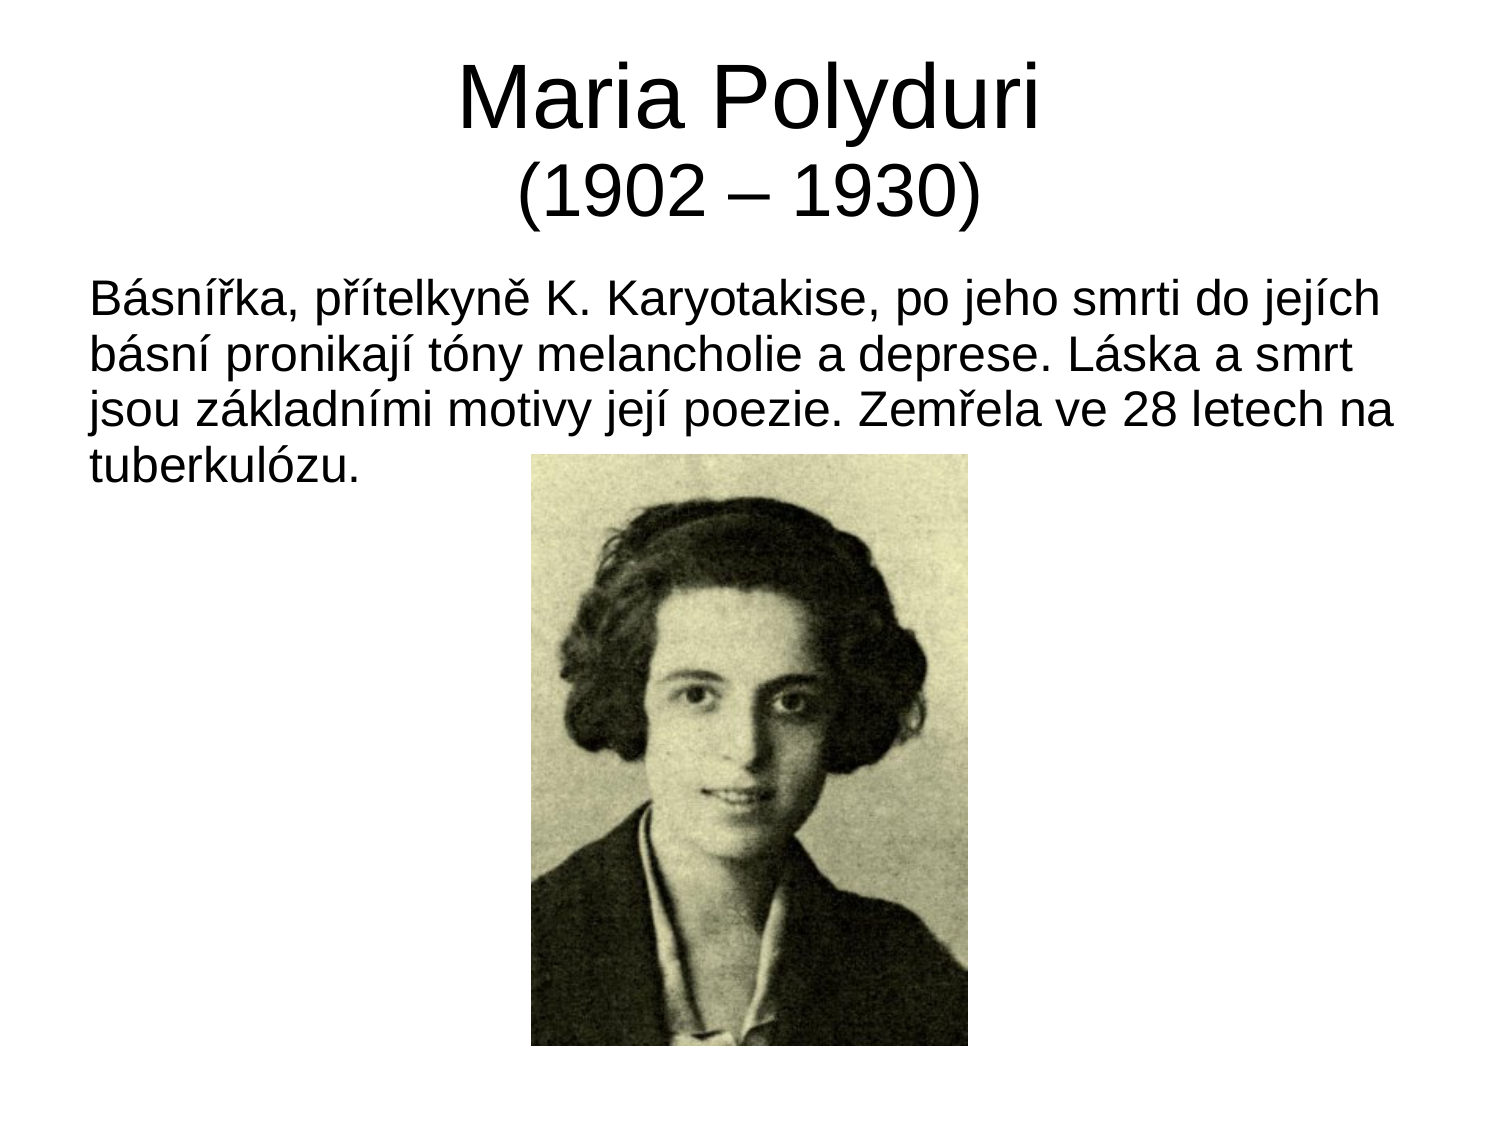

# Maria Polyduri (1902 – 1930)
Básnířka, přítelkyně K. Karyotakise, po jeho smrti do jejích básní pronikají tóny melancholie a deprese. Láska a smrt jsou základními motivy její poezie. Zemřela ve 28 letech na tuberkulózu.